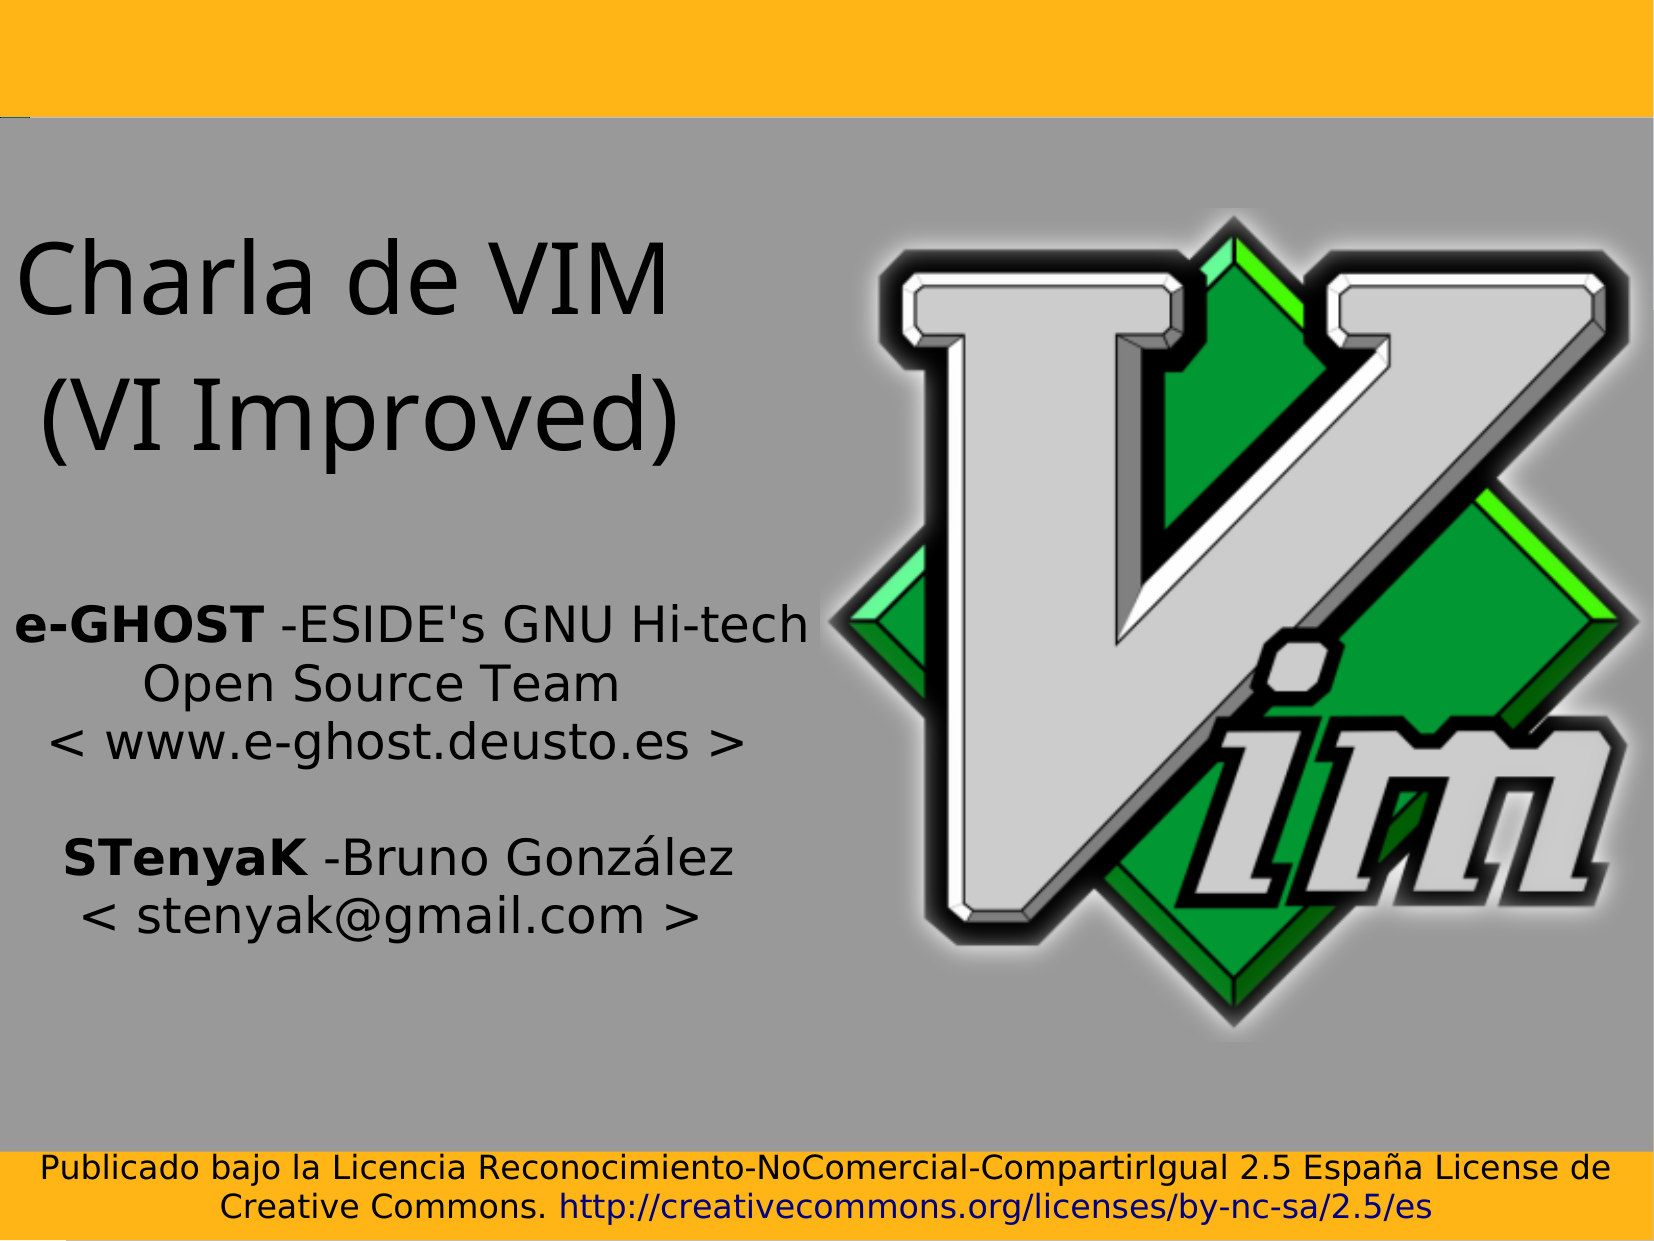

Charla de VIM
 (VI Improved)
e-GHOST -ESIDE's GNU Hi-tech
 Open Source Team
 < www.e-ghost.deusto.es >
 STenyaK -Bruno González
 < stenyak@gmail.com >
fdsfsdffsd
Publicado bajo la Licencia Reconocimiento-NoComercial-CompartirIgual 2.5 España License de
Creative Commons. http://creativecommons.org/licenses/by-nc-sa/2.5/es